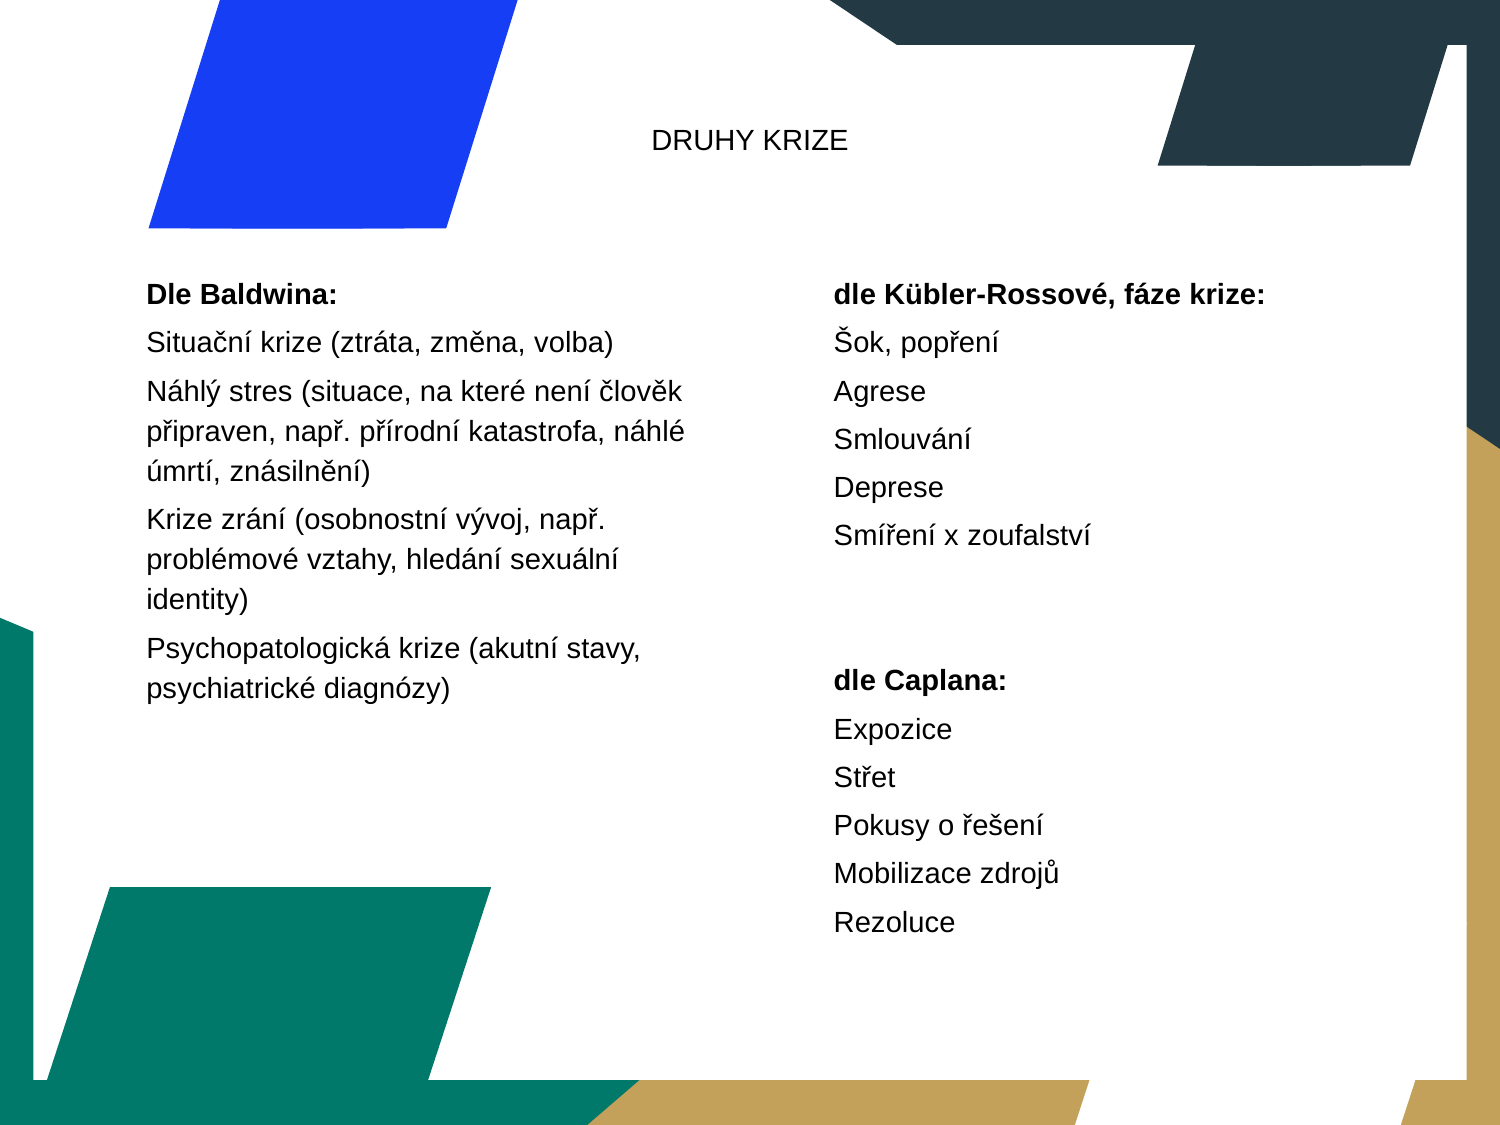

# DRUHY KRIZE
Dle Baldwina:
Situační krize (ztráta, změna, volba)
Náhlý stres (situace, na které není člověk připraven, např. přírodní katastrofa, náhlé úmrtí, znásilnění)
Krize zrání (osobnostní vývoj, např. problémové vztahy, hledání sexuální identity)
Psychopatologická krize (akutní stavy, psychiatrické diagnózy)
dle Kübler-Rossové, fáze krize:
Šok, popření
Agrese
Smlouvání
Deprese
Smíření x zoufalství
dle Caplana:
Expozice
Střet
Pokusy o řešení
Mobilizace zdrojů
Rezoluce